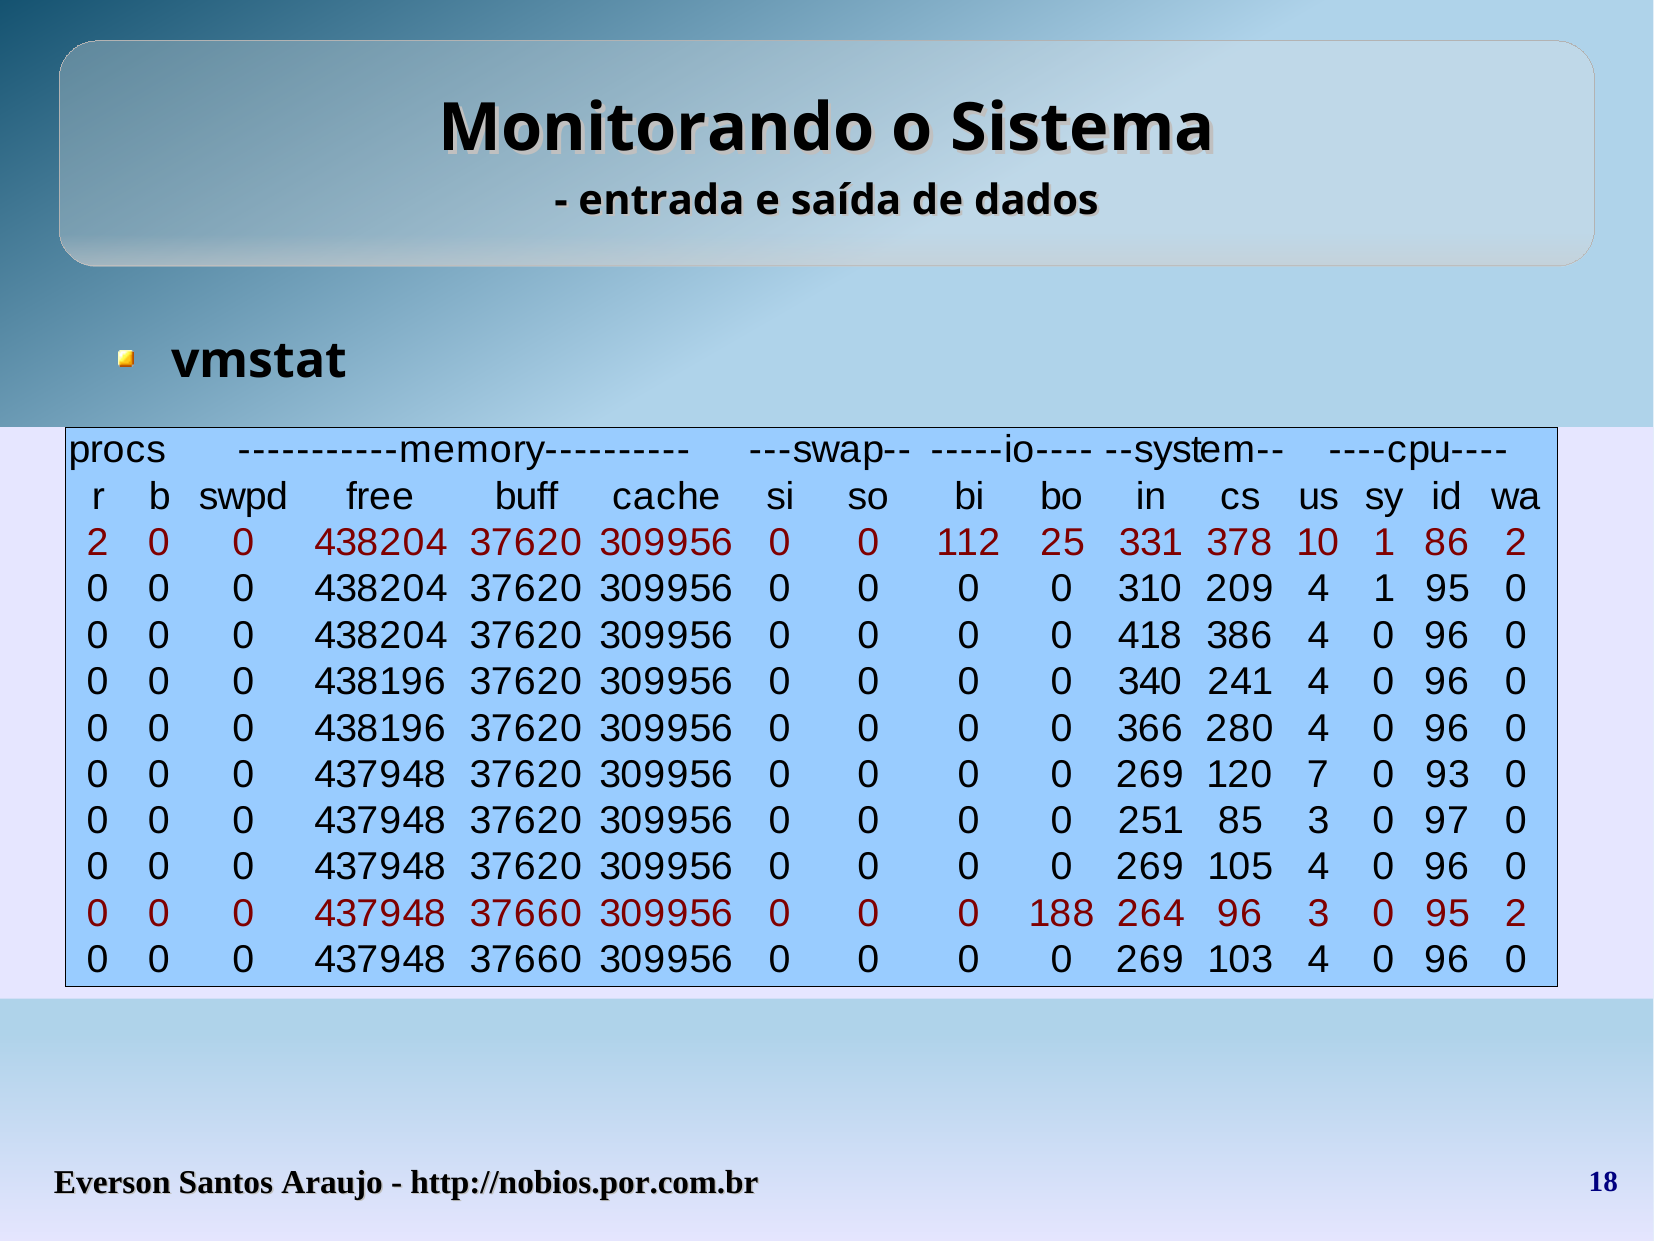

# Monitorando o Sistema - entrada e saída de dados
vmstat
Everson Santos Araujo - http://nobios.por.com.br
18